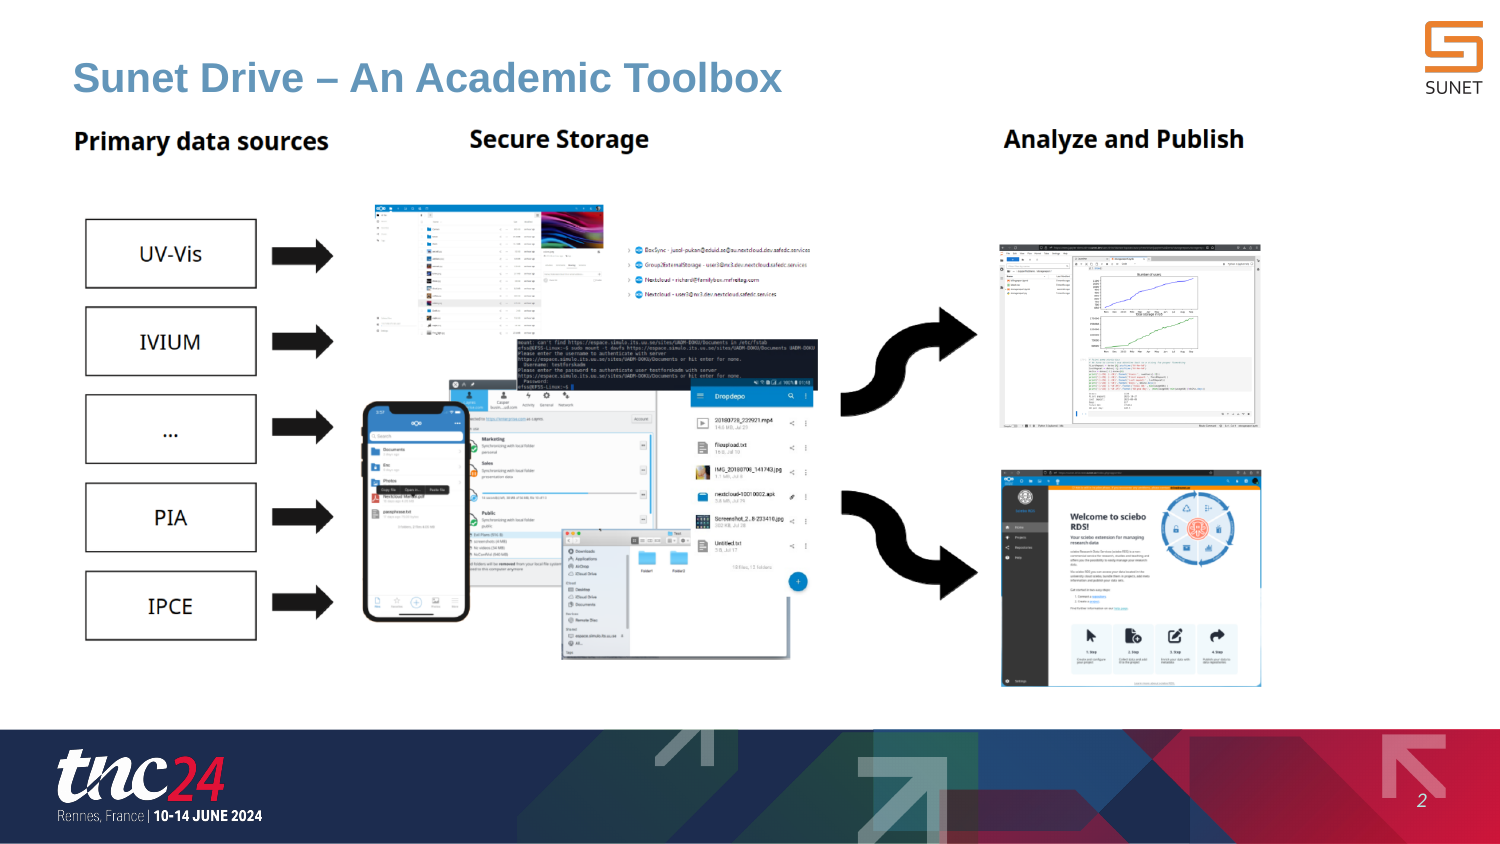

# Sunet Drive – An Academic Toolbox
2